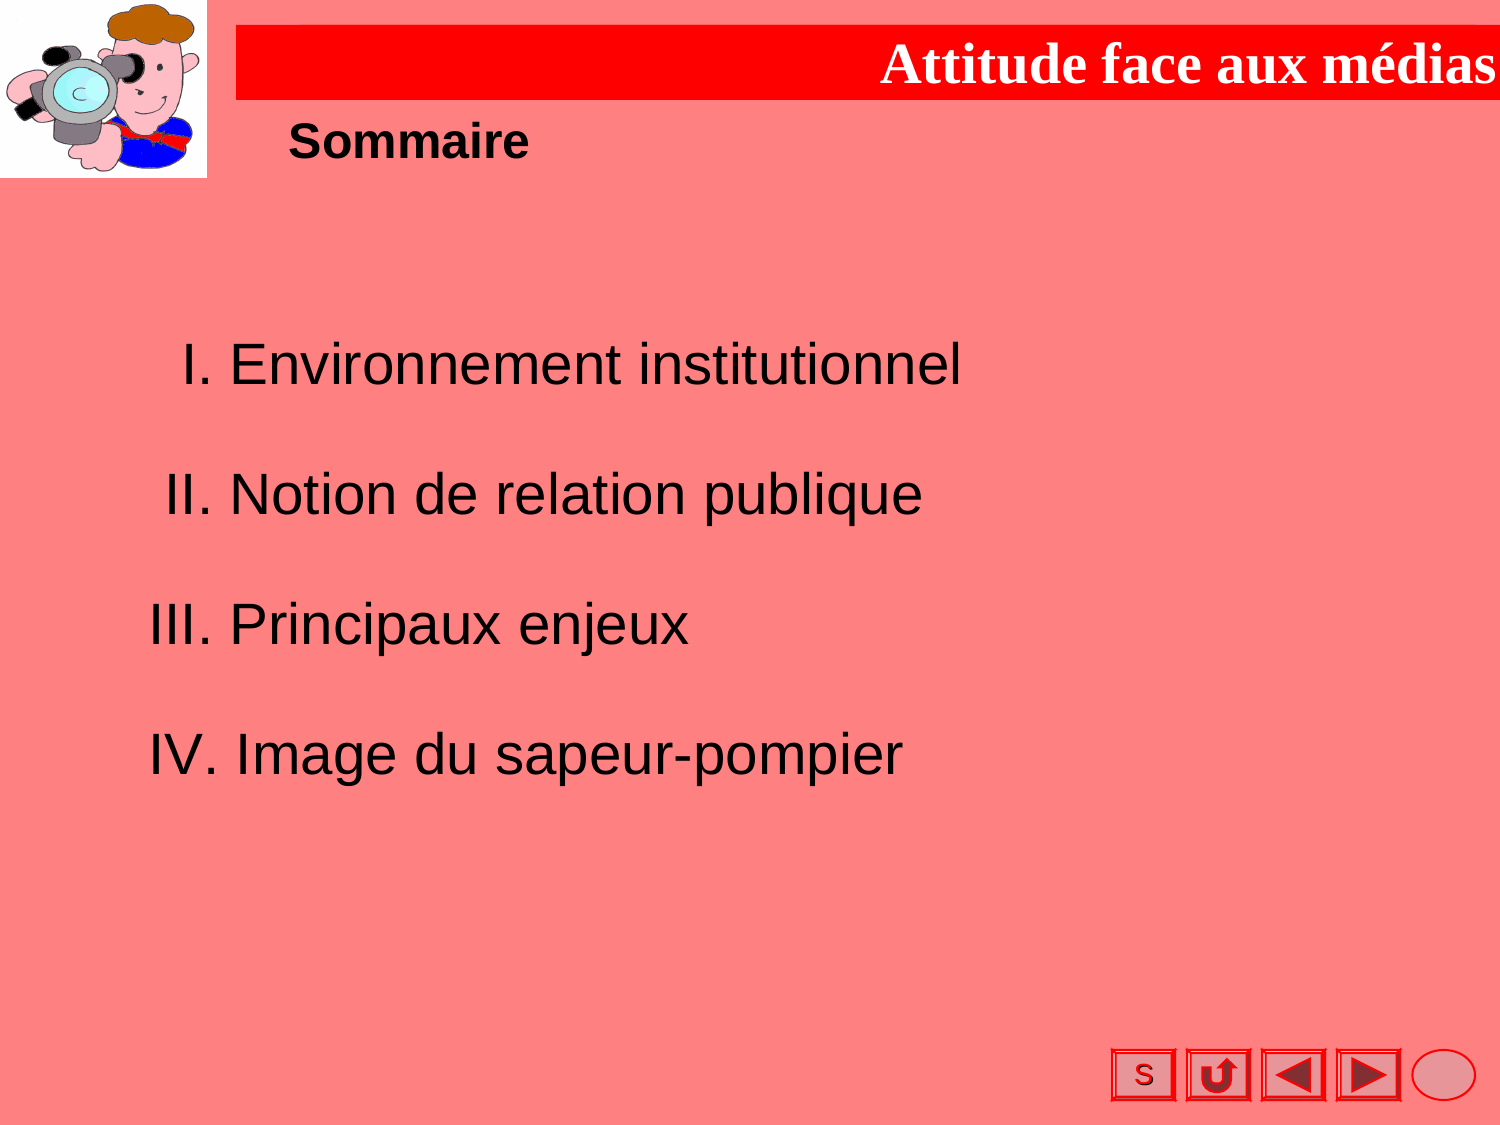

Attitude face aux médias
Sommaire
 I. Environnement institutionnel
 II. Notion de relation publique
III. Principaux enjeux
IV. Image du sapeur-pompier